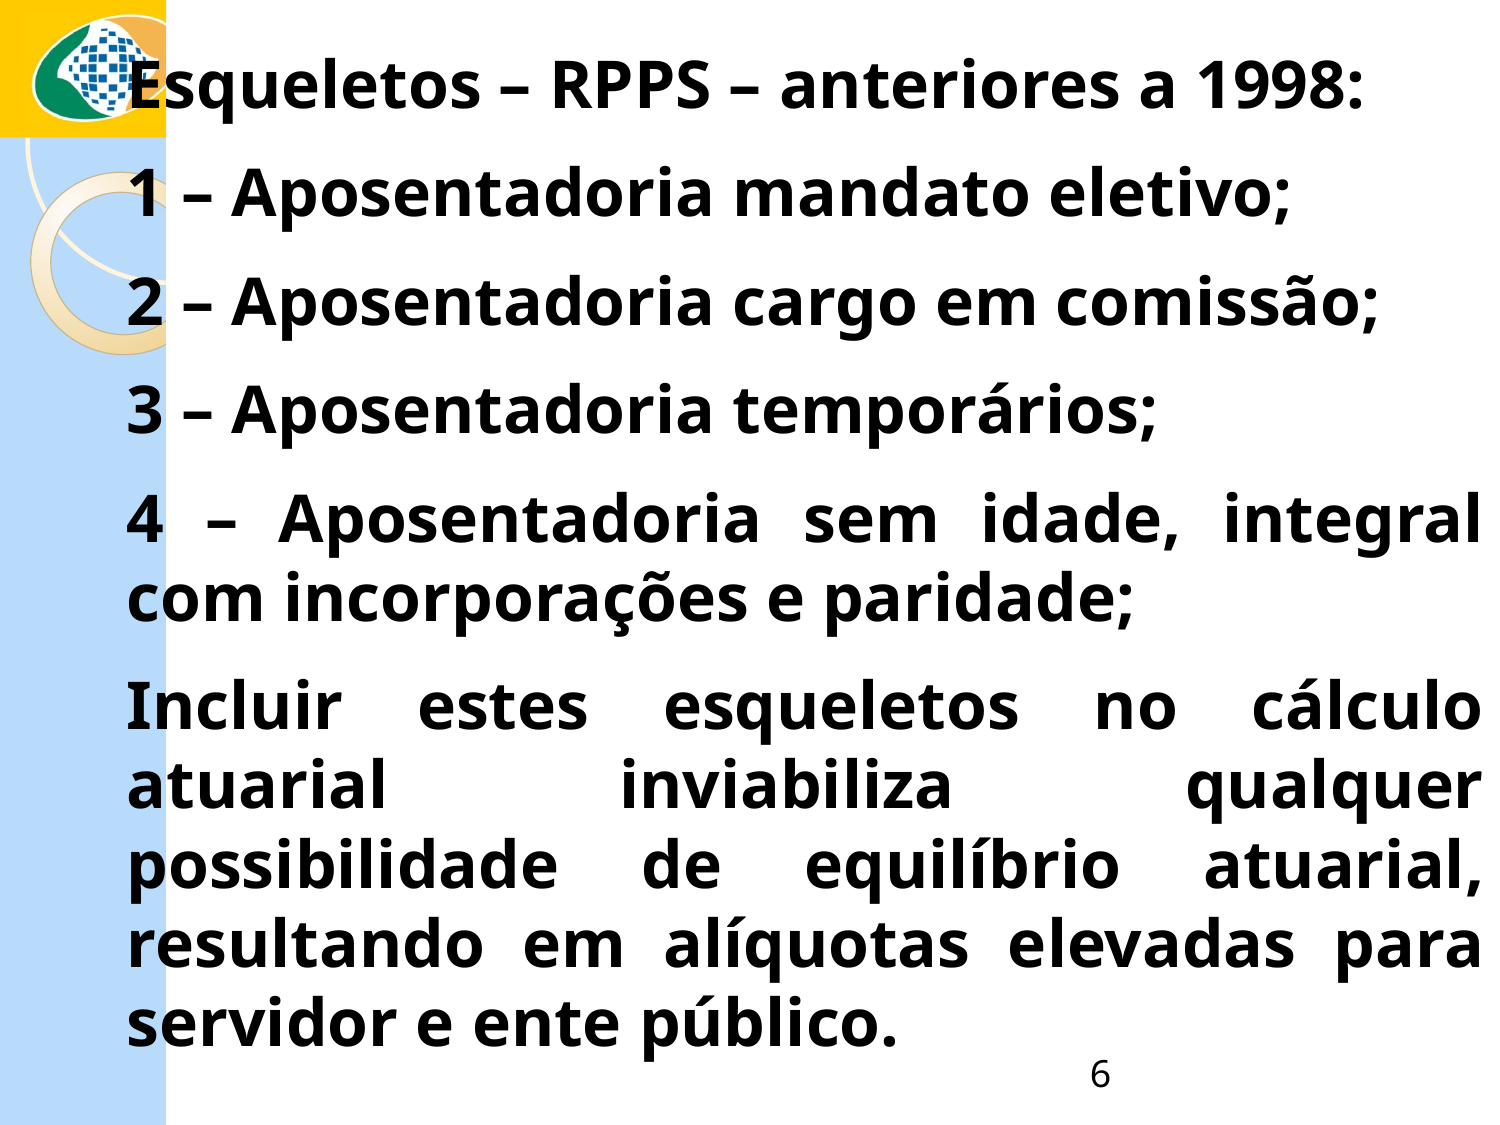

#
Esqueletos – RPPS – anteriores a 1998:
1 – Aposentadoria mandato eletivo;
2 – Aposentadoria cargo em comissão;
3 – Aposentadoria temporários;
4 – Aposentadoria sem idade, integral com incorporações e paridade;
Incluir estes esqueletos no cálculo atuarial inviabiliza qualquer possibilidade de equilíbrio atuarial, resultando em alíquotas elevadas para servidor e ente público.